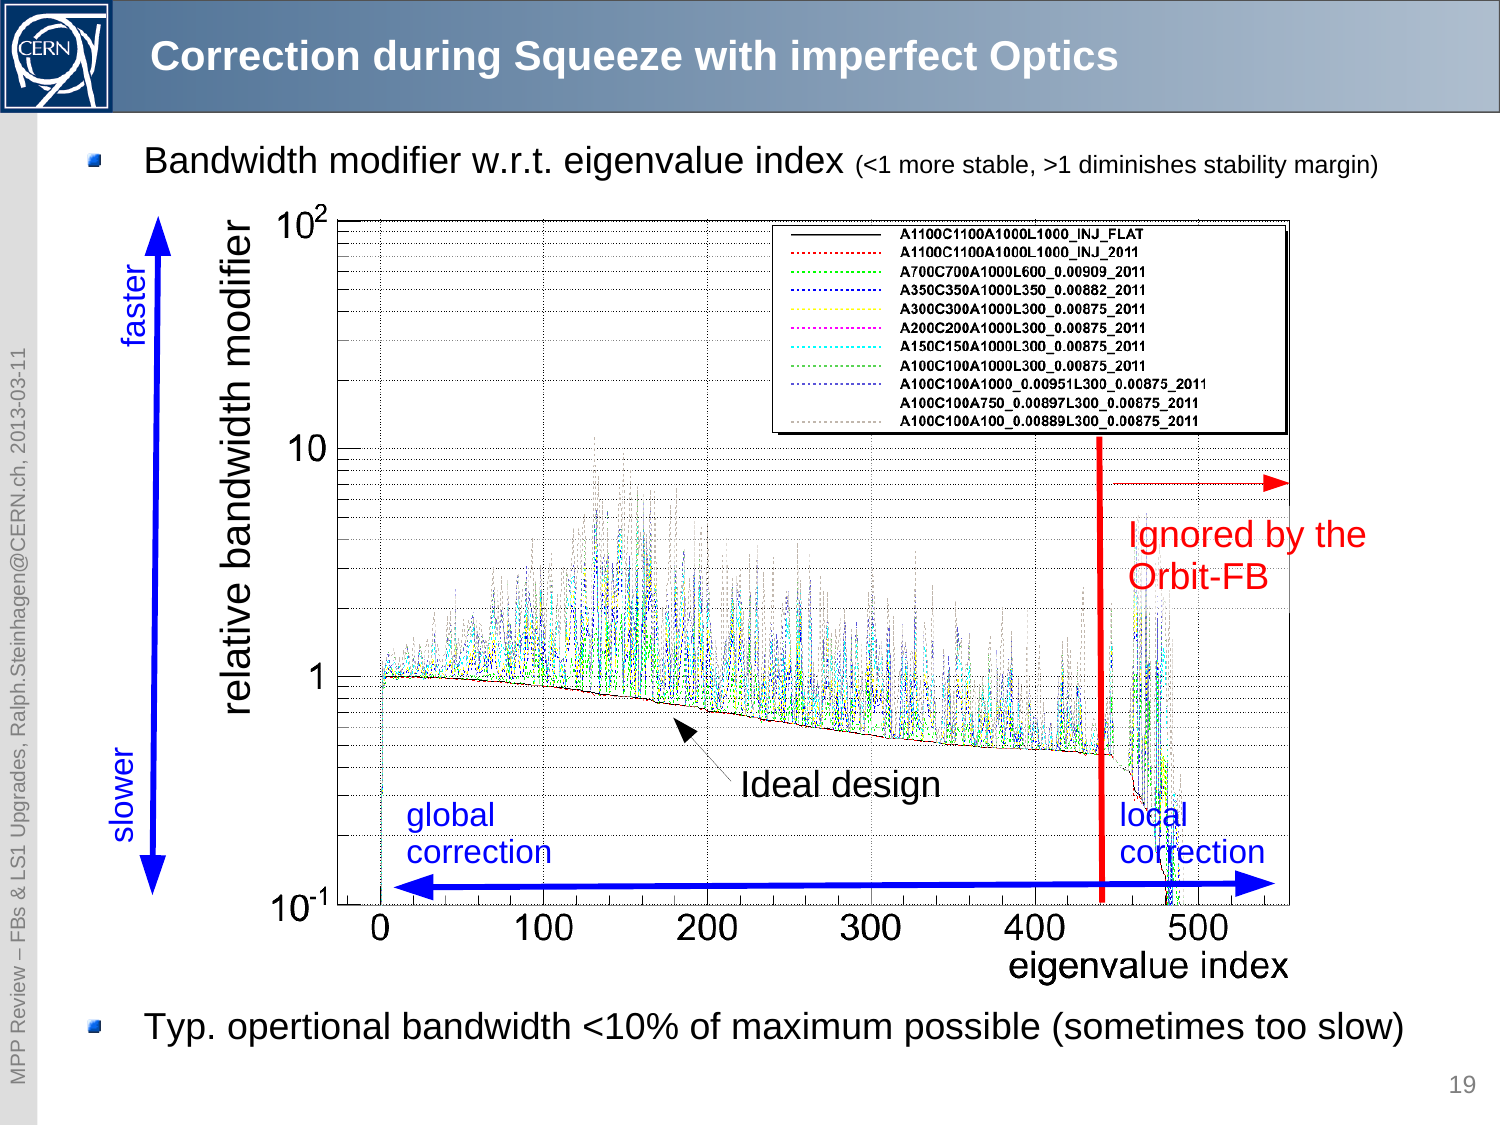

# Correction during Squeeze with imperfect Optics
Bandwidth modifier w.r.t. eigenvalue index (<1 more stable, >1 diminishes stability margin)
Typ. opertional bandwidth <10% of maximum possible (sometimes too slow)
faster
relative bandwidth modifier
Ignored by the
Orbit-FB
Ideal design
slower
global
correction
local
correction